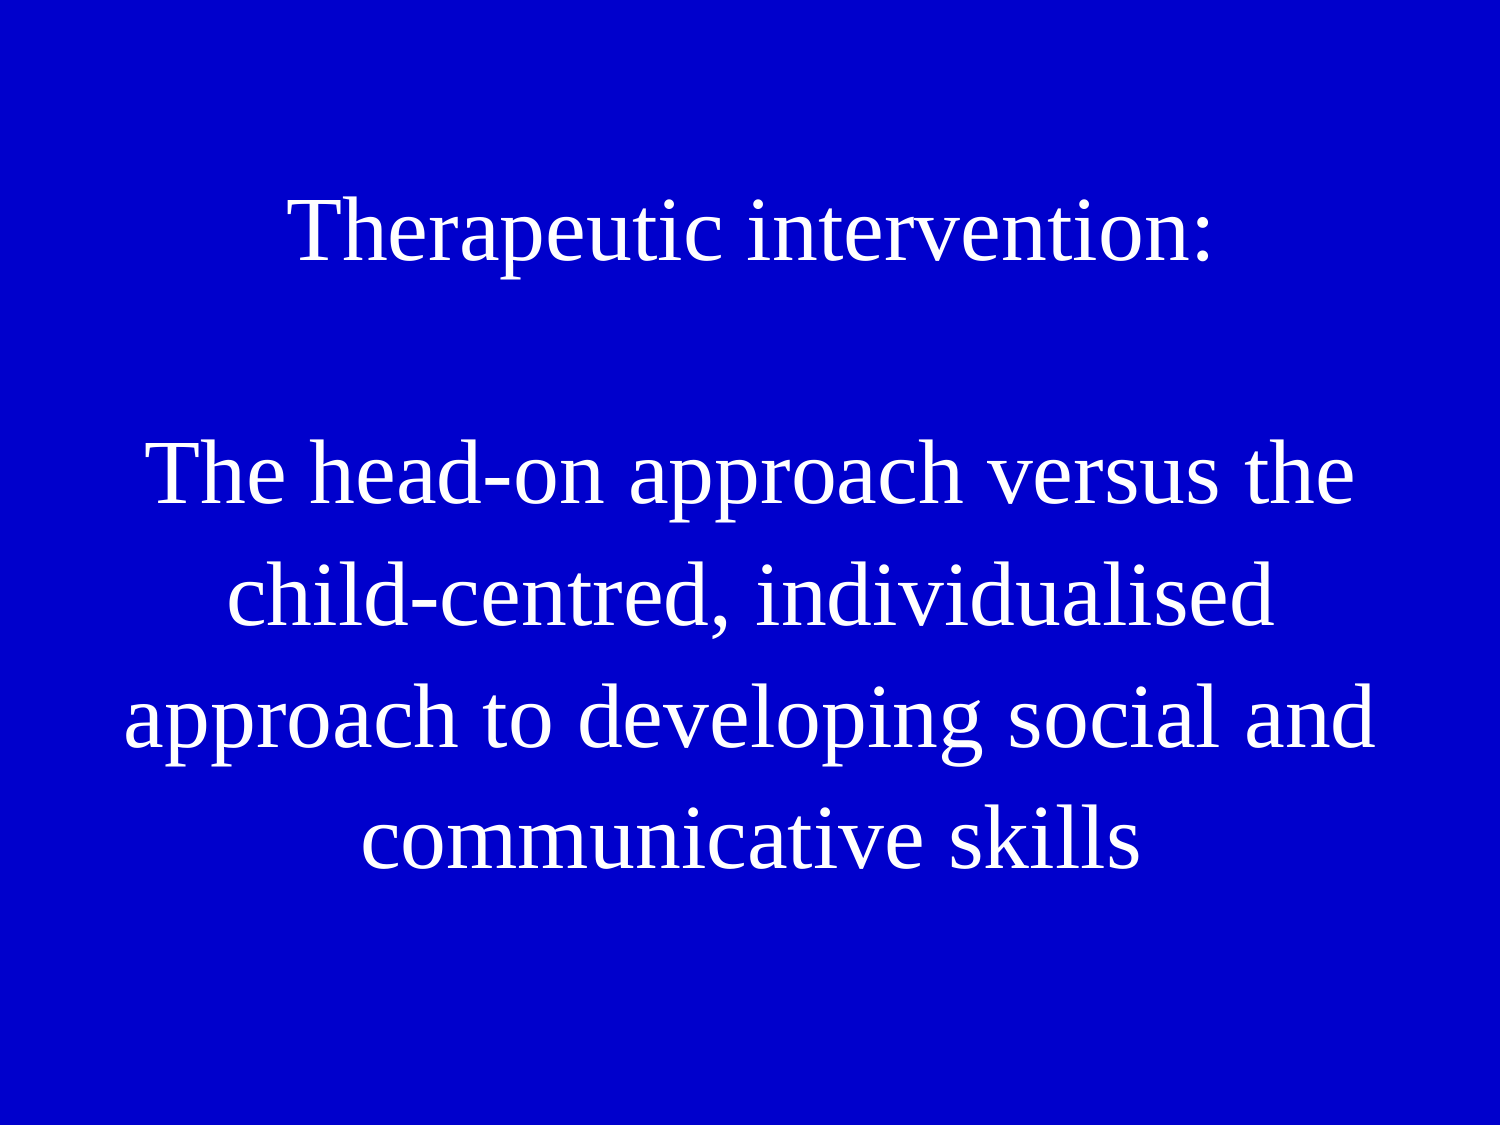

# Therapeutic intervention: The head-on approach versus the child-centred, individualised approach to developing social and communicative skills